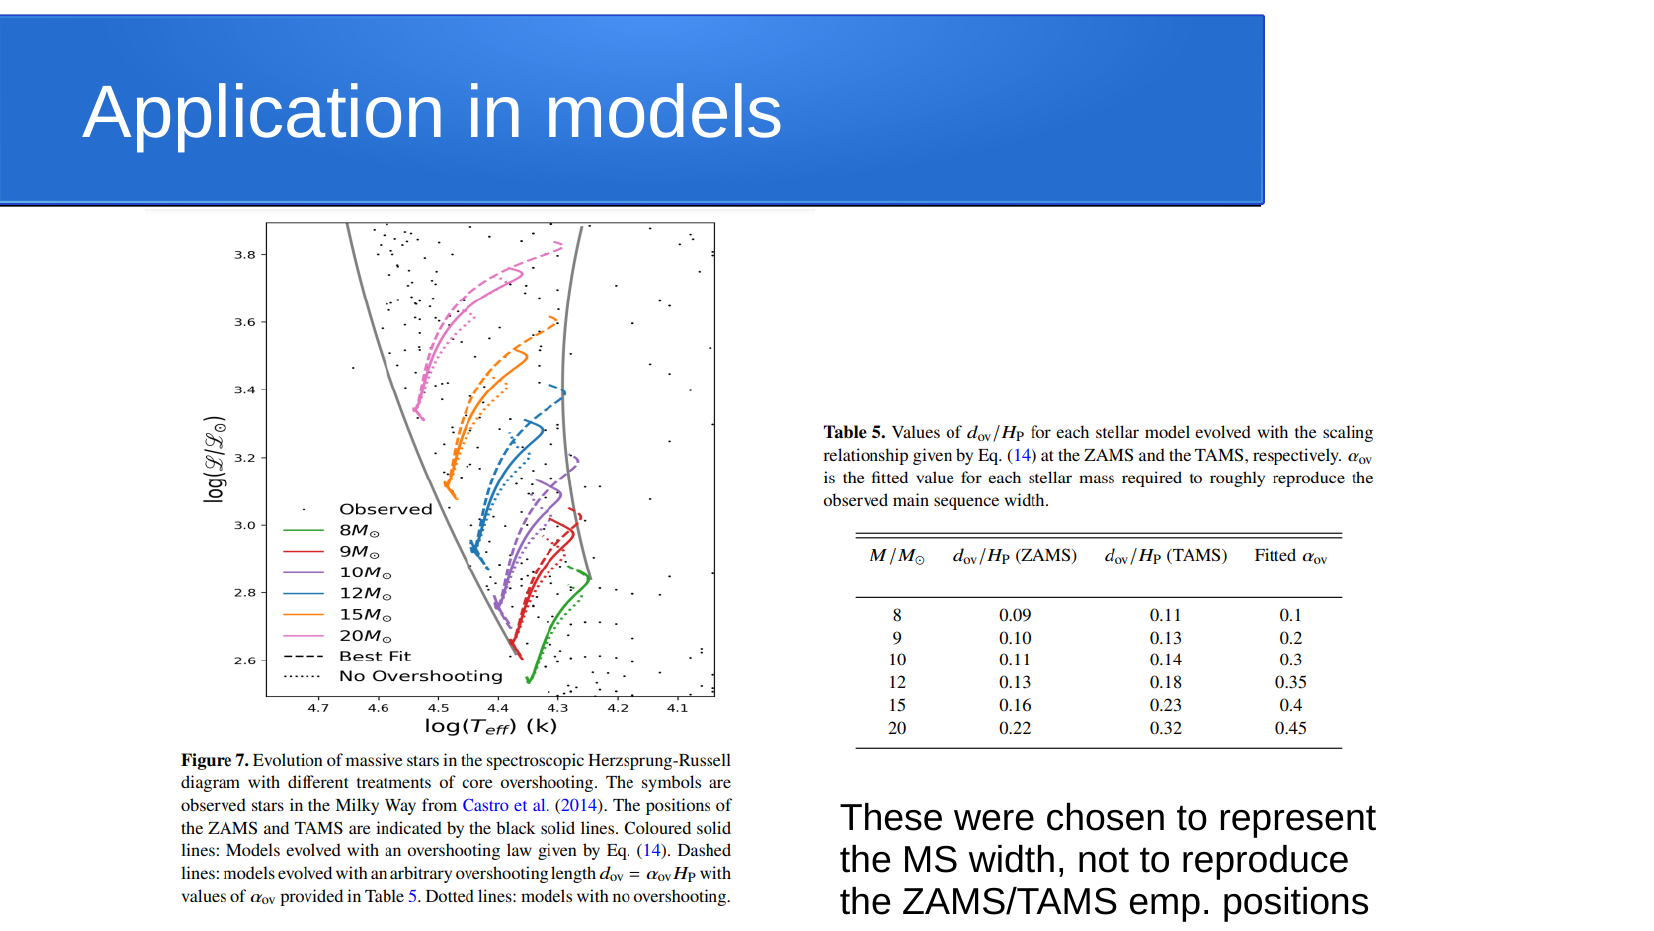

# Application in models
These were chosen to represent the MS width, not to reproduce the ZAMS/TAMS emp. positions